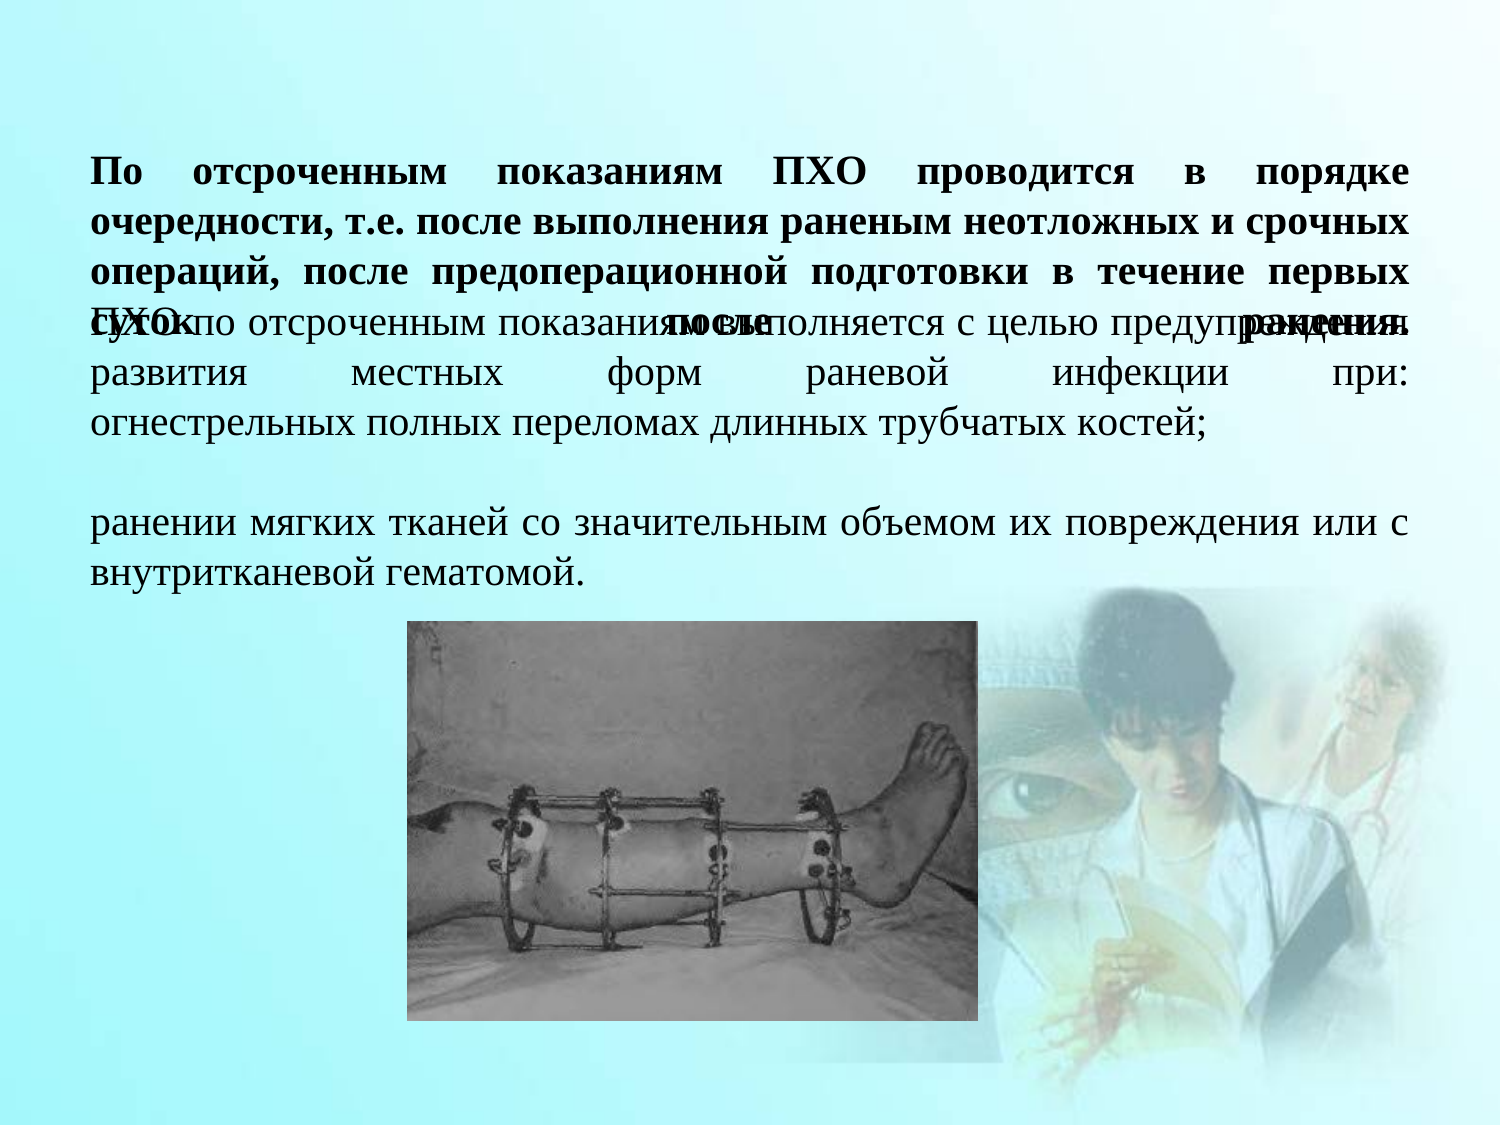

# По отсроченным показаниям ПХО проводится в порядке очередности, т.е. после выполнения раненым неотложных и срочных операций, после предоперационной подготовки в течение первых суток после ранения.
ПХО по отсроченным показаниям выполняется с целью предупреждения развития местных форм раневой инфекции при:
огнестрельных полных переломах длинных трубчатых костей;
ранении мягких тканей со значительным объемом их повреждения или с внутритканевой гематомой.